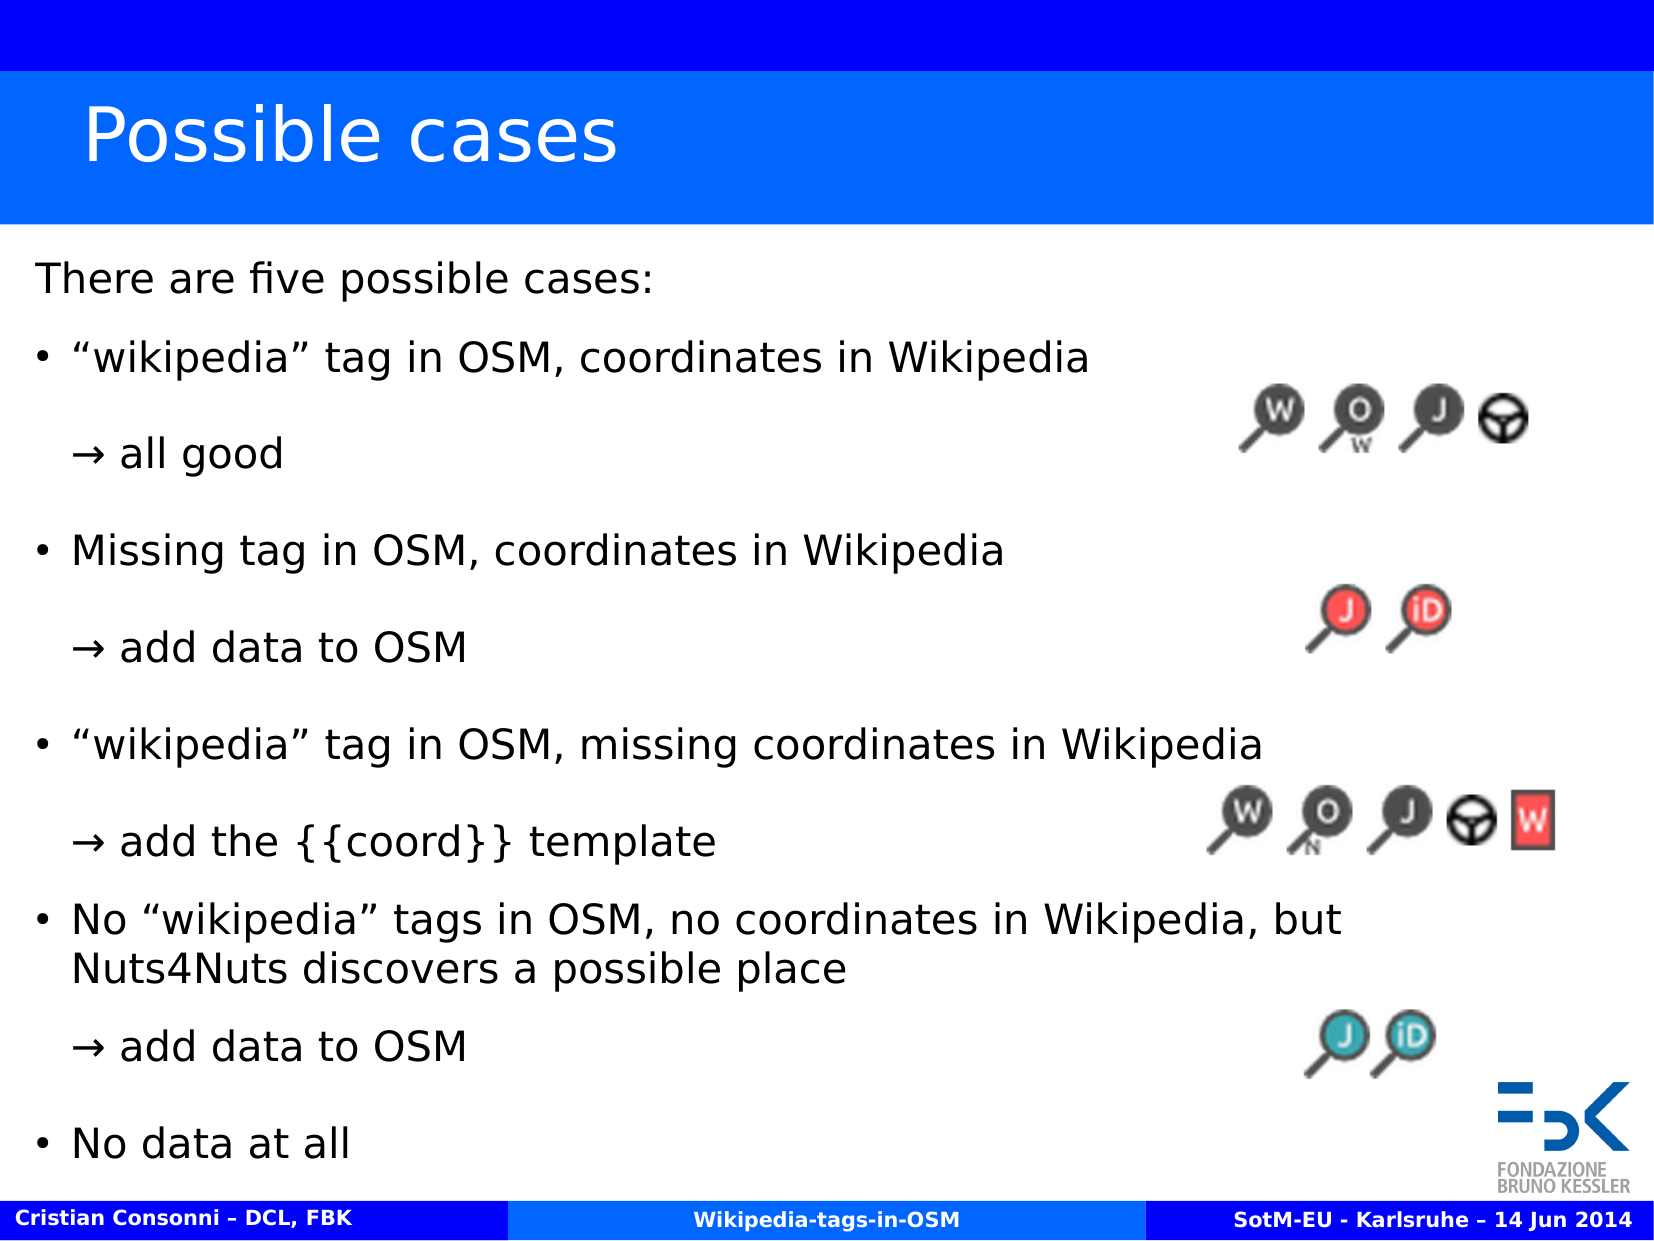

# Possible cases
There are five possible cases:
“wikipedia” tag in OSM, coordinates in Wikipedia
→ all good
Missing tag in OSM, coordinates in Wikipedia
→ add data to OSM
“wikipedia” tag in OSM, missing coordinates in Wikipedia
→ add the {{coord}} template
No “wikipedia” tags in OSM, no coordinates in Wikipedia, but Nuts4Nuts discovers a possible place
→ add data to OSM
No data at all